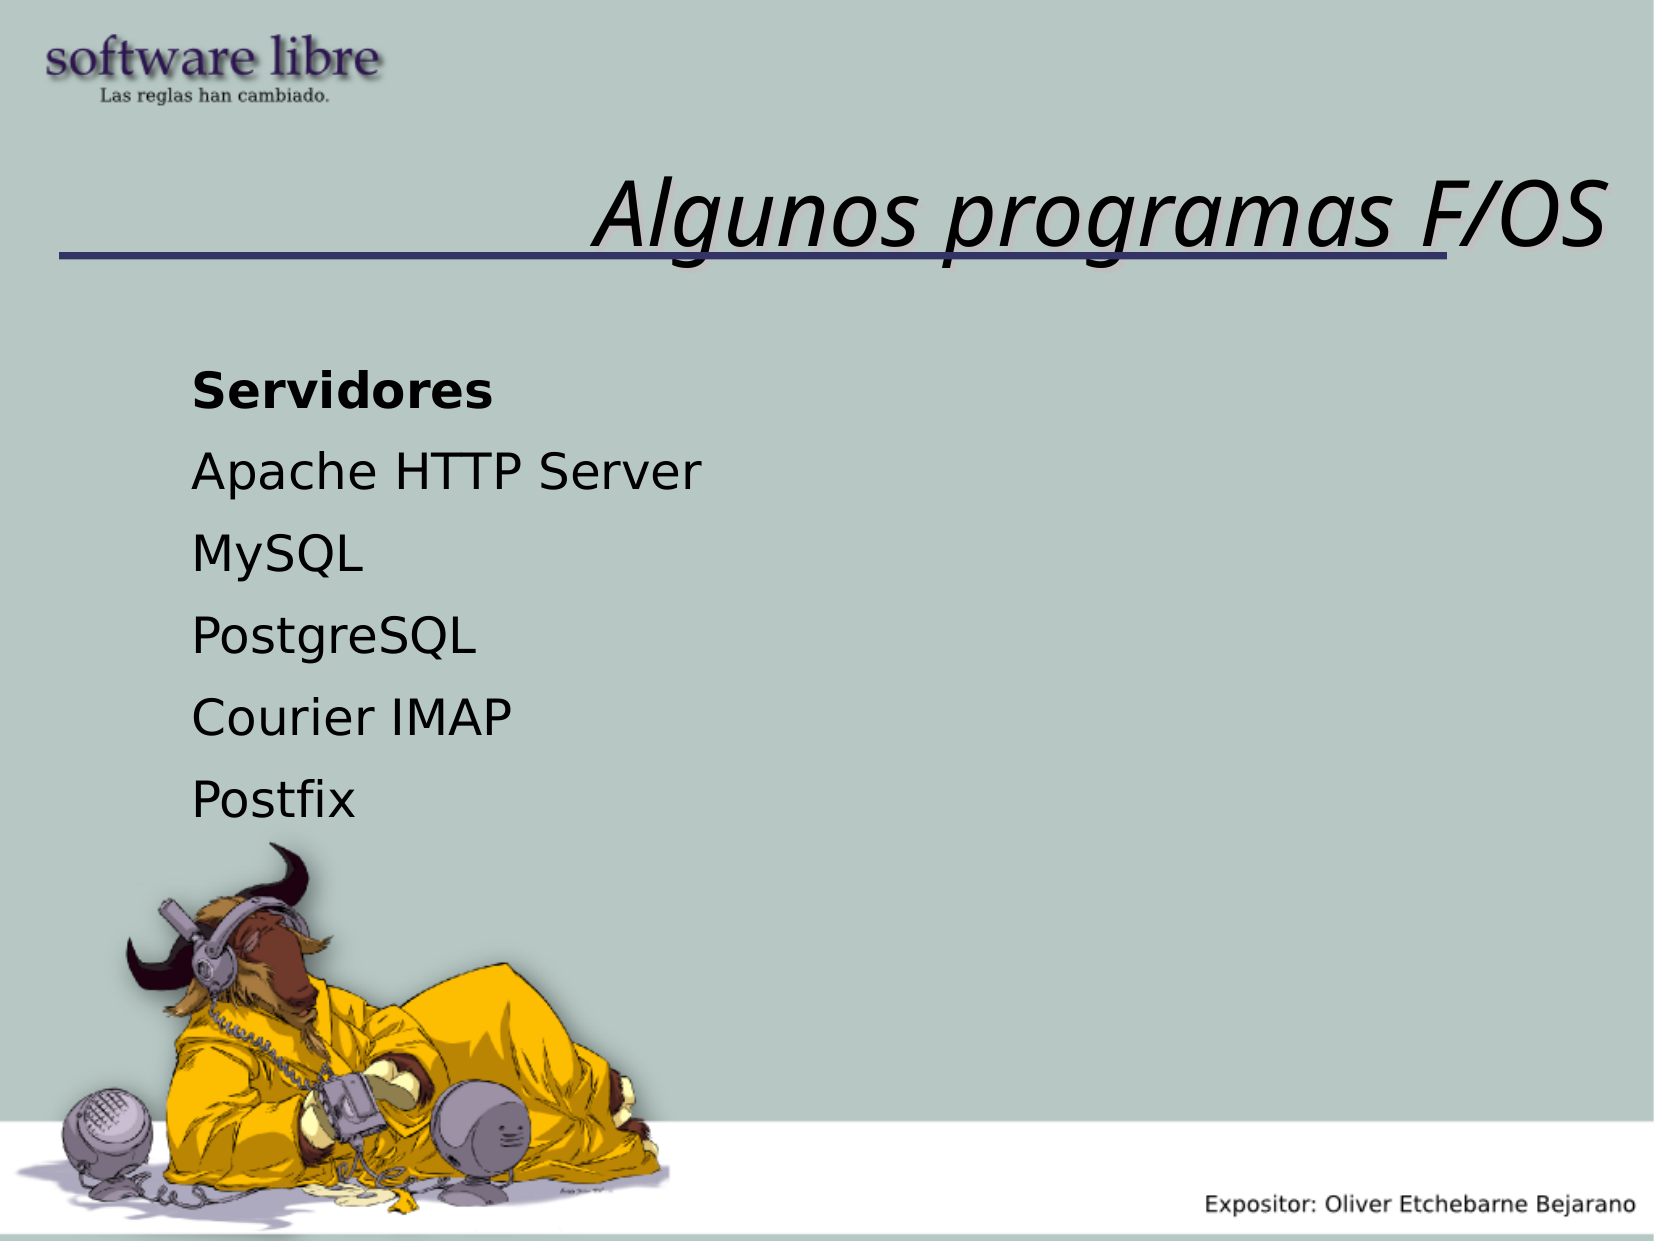

Algunos programas F/OS
Servidores
Apache HTTP Server
MySQL
PostgreSQL
Courier IMAP
Postfix